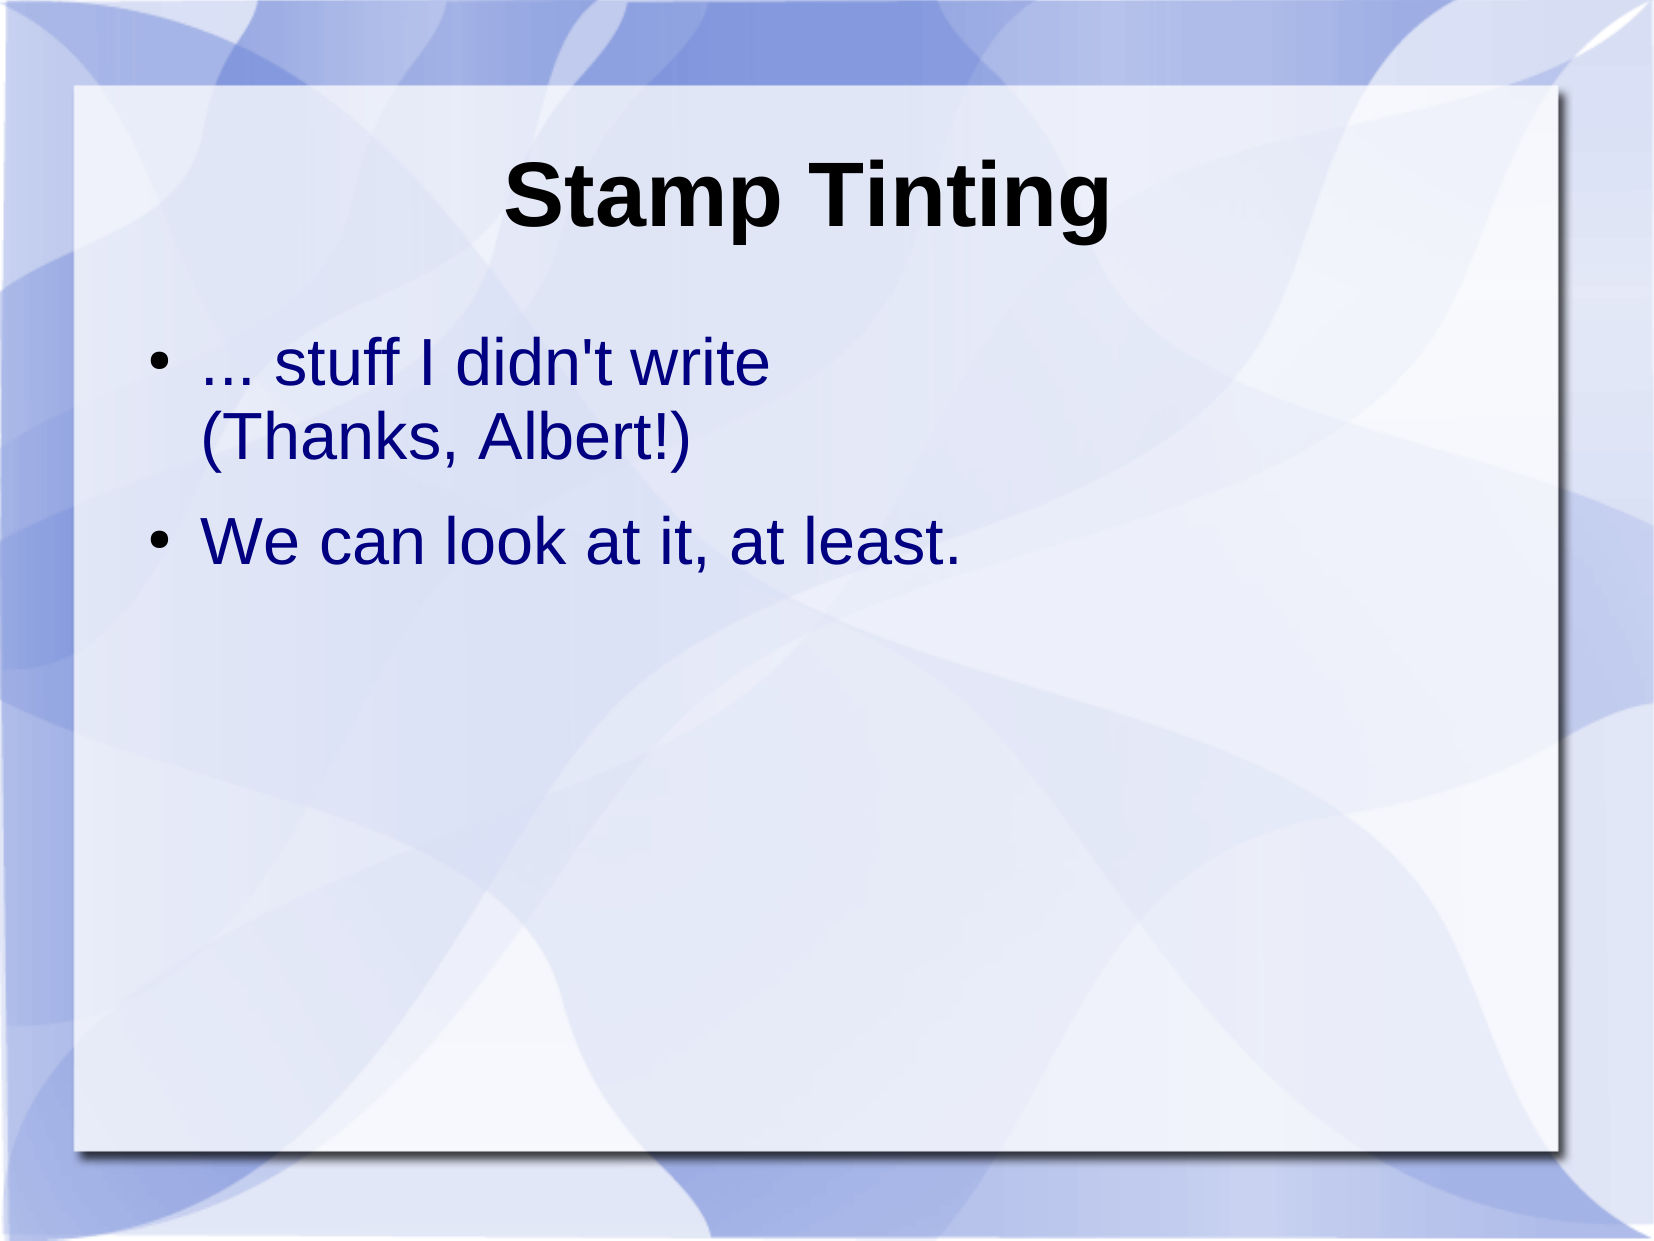

# Stamp Tinting
... stuff I didn't write
(Thanks, Albert!)
We can look at it, at least.